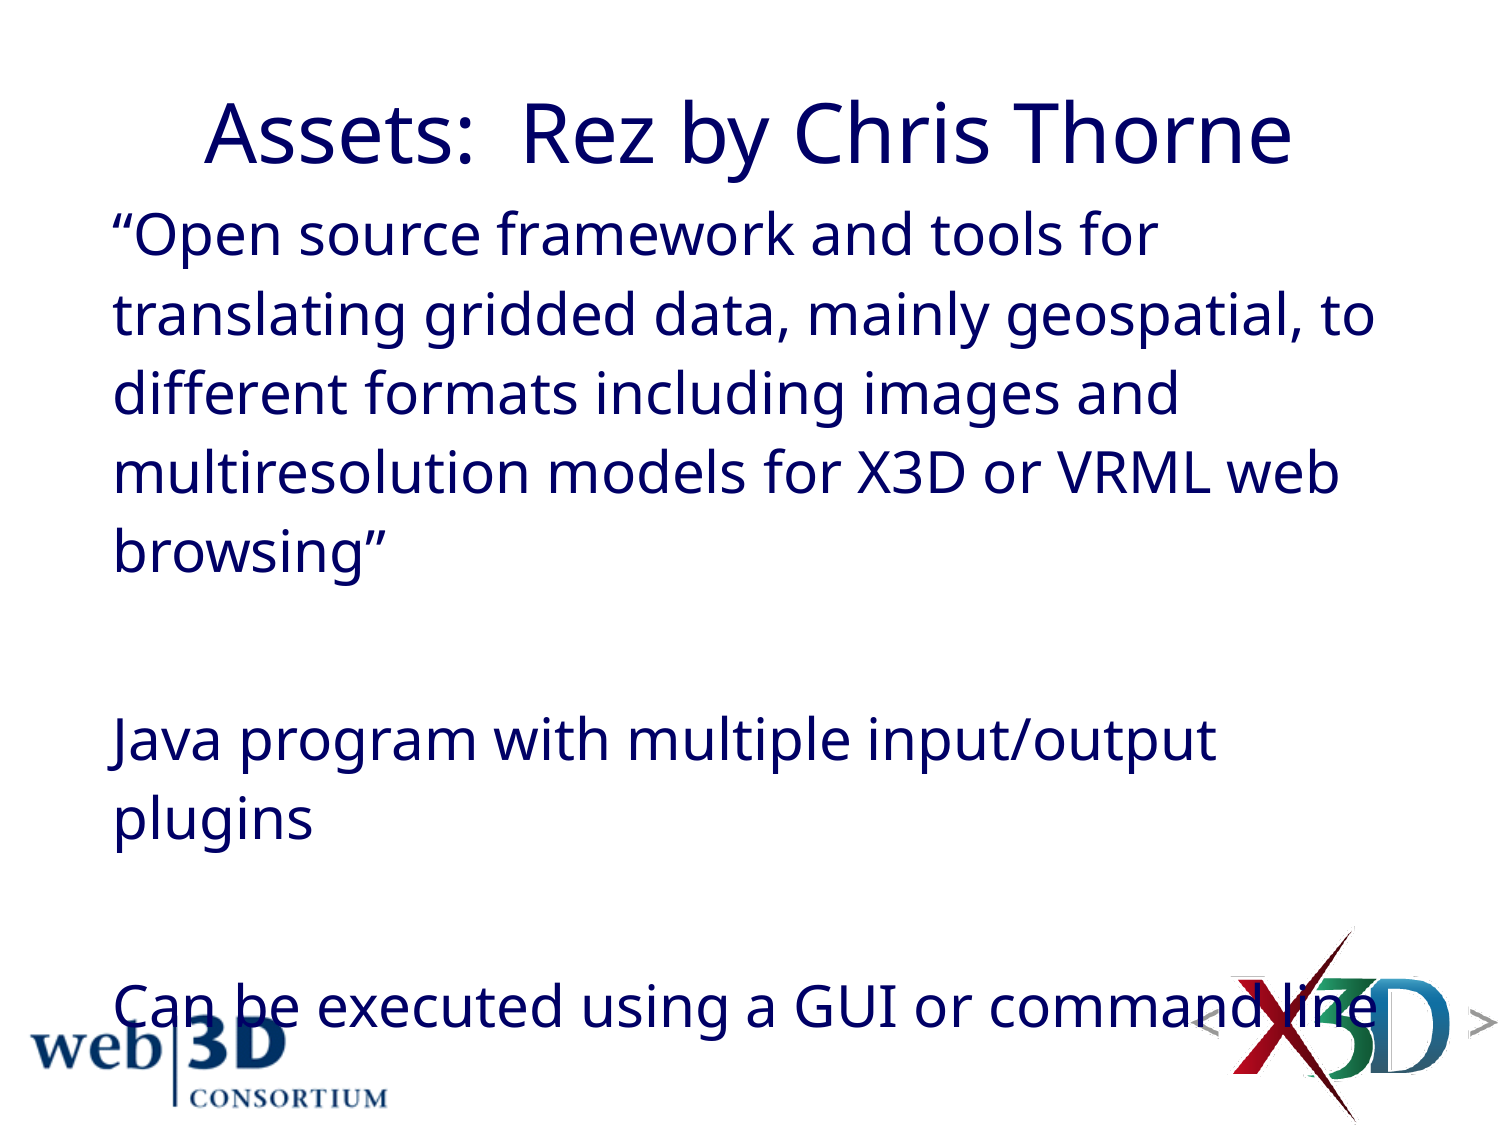

# Assets: Rez by Chris Thorne
“Open source framework and tools for translating gridded data, mainly geospatial, to different formats including images and multiresolution models for X3D or VRML web browsing”
Java program with multiple input/output plugins
Can be executed using a GUI or command line